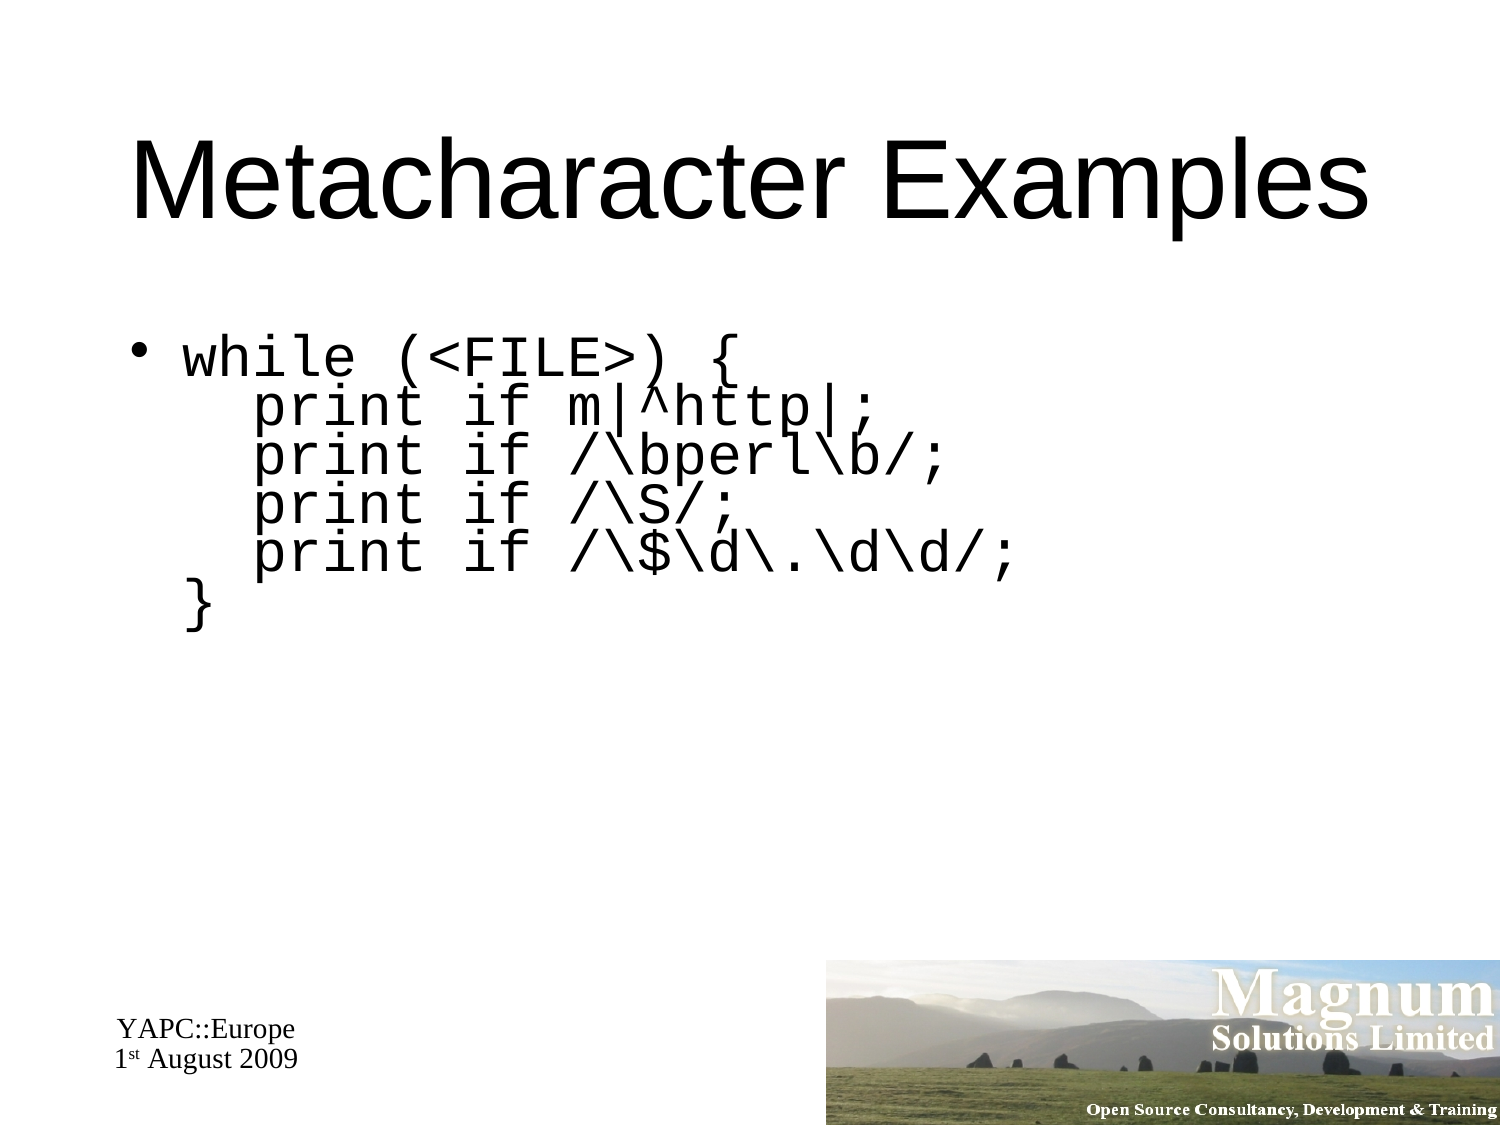

# Metacharacter Examples
while (<FILE>) {
 print if m|^http|;
 print if /\bperl\b/;
 print if /\S/;
 print if /\$\d\.\d\d/;
}
114